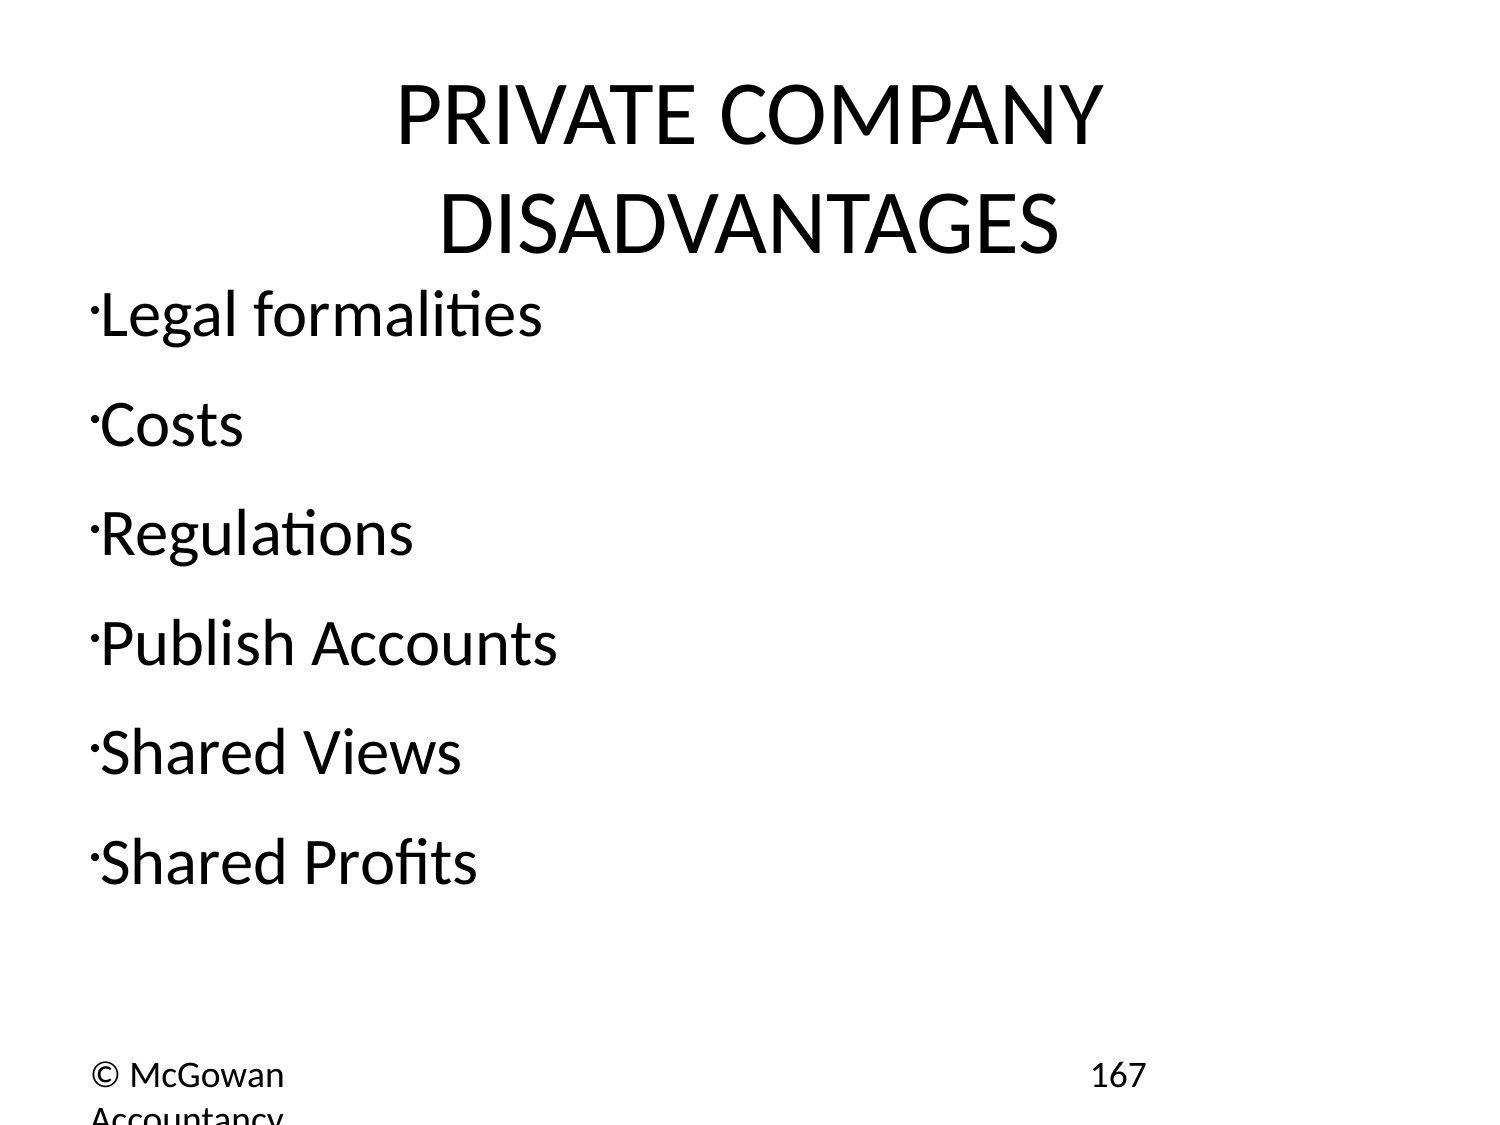

# PRIVATE COMPANY DISADVANTAGES
Legal formalities
Costs
Regulations
Publish Accounts
Shared Views
Shared Profits
© McGowan Accountancy Services
167